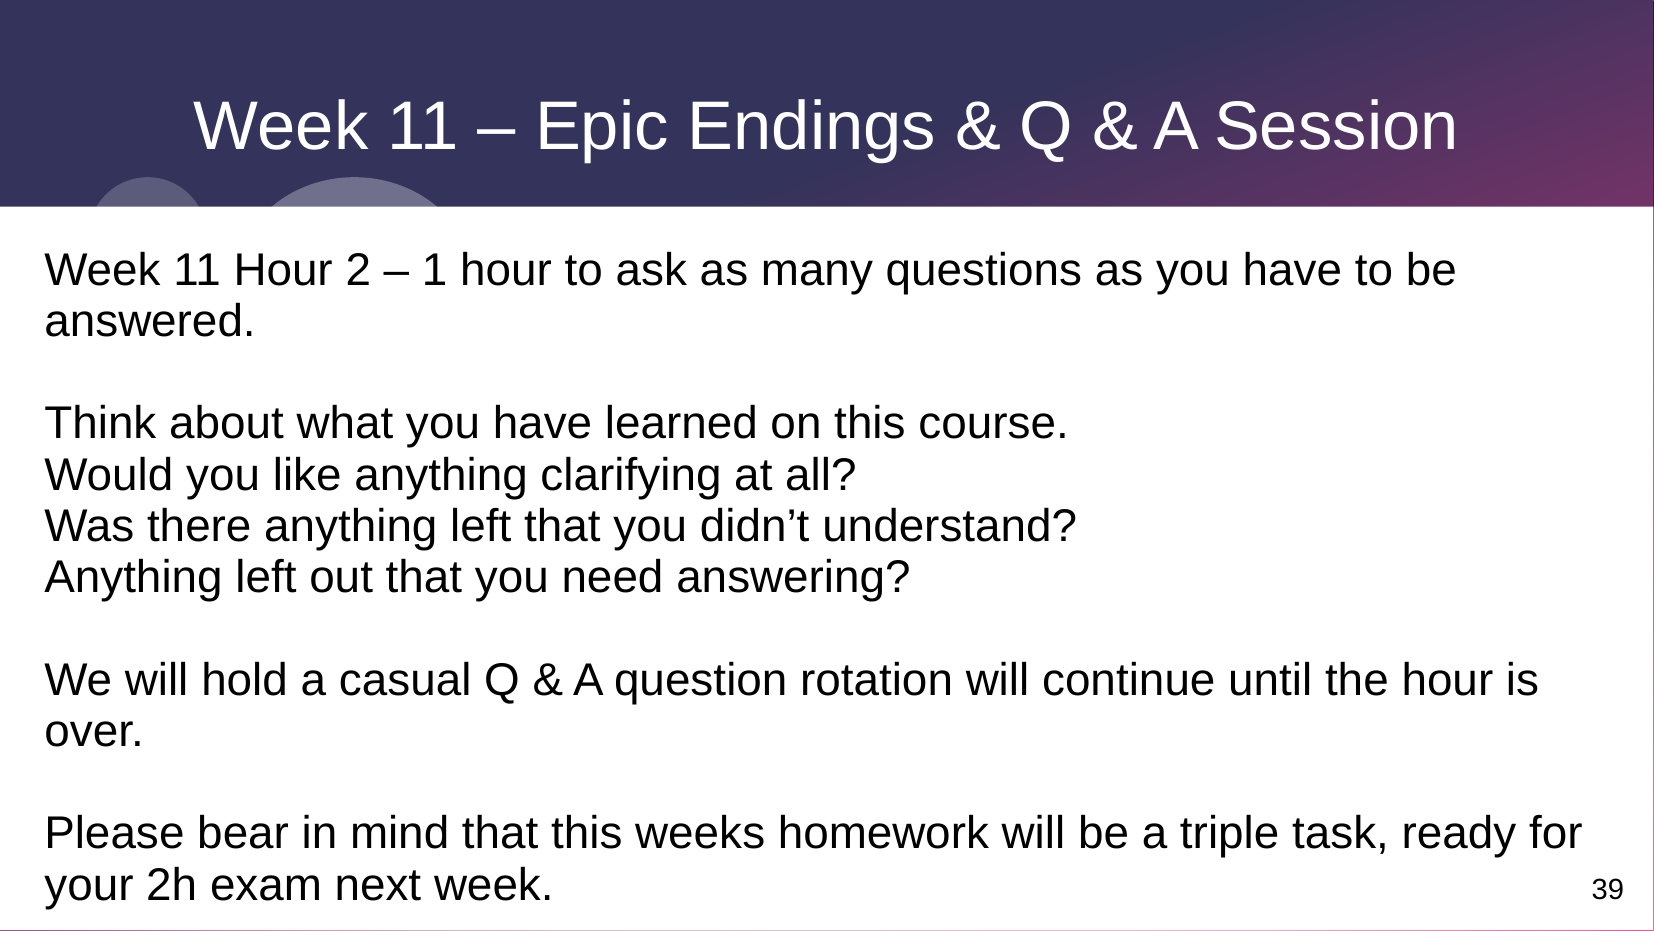

# Week 11 – Epic Endings & Q & A Session
Week 11 Hour 2 – 1 hour to ask as many questions as you have to be answered.
Think about what you have learned on this course.
Would you like anything clarifying at all?
Was there anything left that you didn’t understand?
Anything left out that you need answering?
We will hold a casual Q & A question rotation will continue until the hour is over.
Please bear in mind that this weeks homework will be a triple task, ready for your 2h exam next week.
39